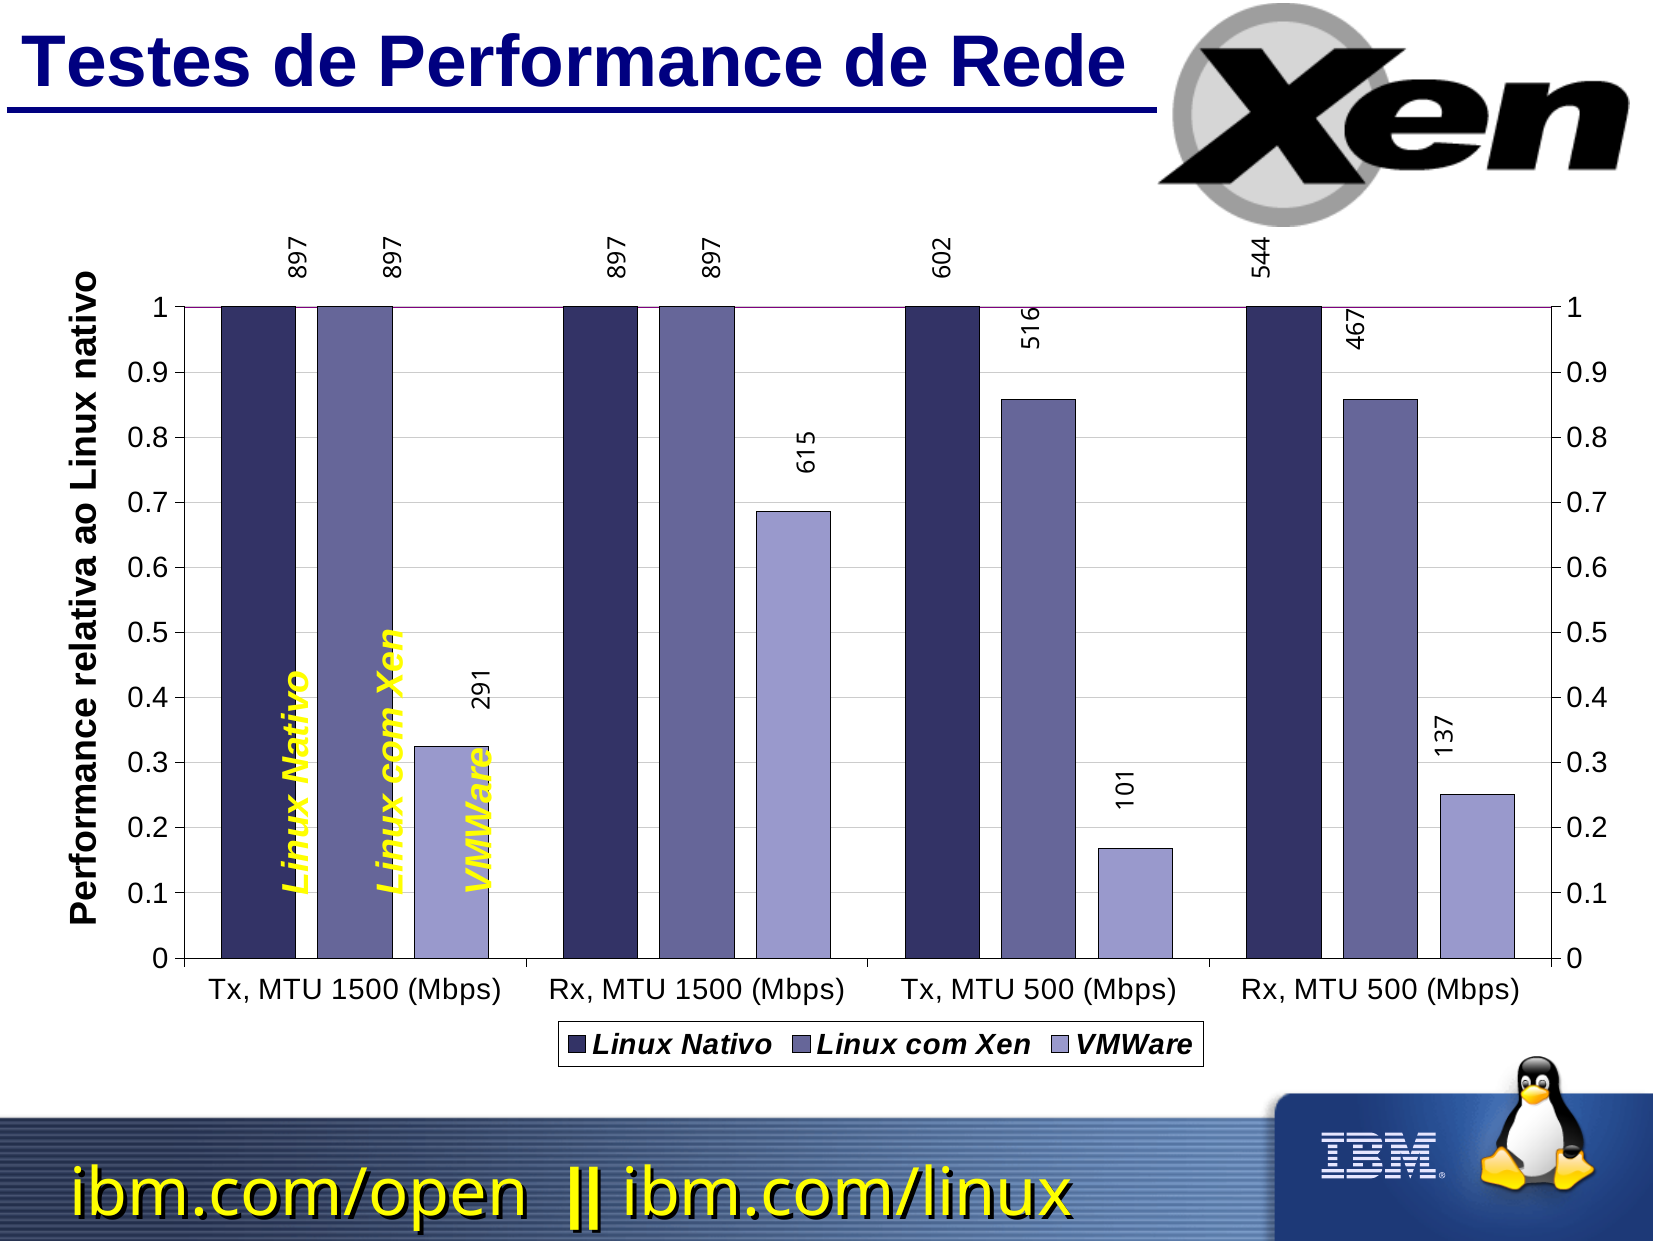

Testes de Performance de Rede
897
897
897
897
602
544
### Chart
| Category | Linux Nativo | Linux com Xen | VMWare |
|---|---|---|---|
| Tx, MTU 1500 (Mbps) | 1.0 | 1.0 | 0.3244 |
| Rx, MTU 1500 (Mbps) | 1.0 | 1.0 | 0.68561872909699 |
| Tx, MTU 500 (Mbps) | 1.0 | 0.857142857142857 | 0.167774086378738 |
| Rx, MTU 500 (Mbps) | 1.0 | 0.858455882352941 | 0.251838235294118 |516
467
615
291
137
Linux com Xen
Linux Nativo
101
VMWare
Performance relativa ao Linux nativo